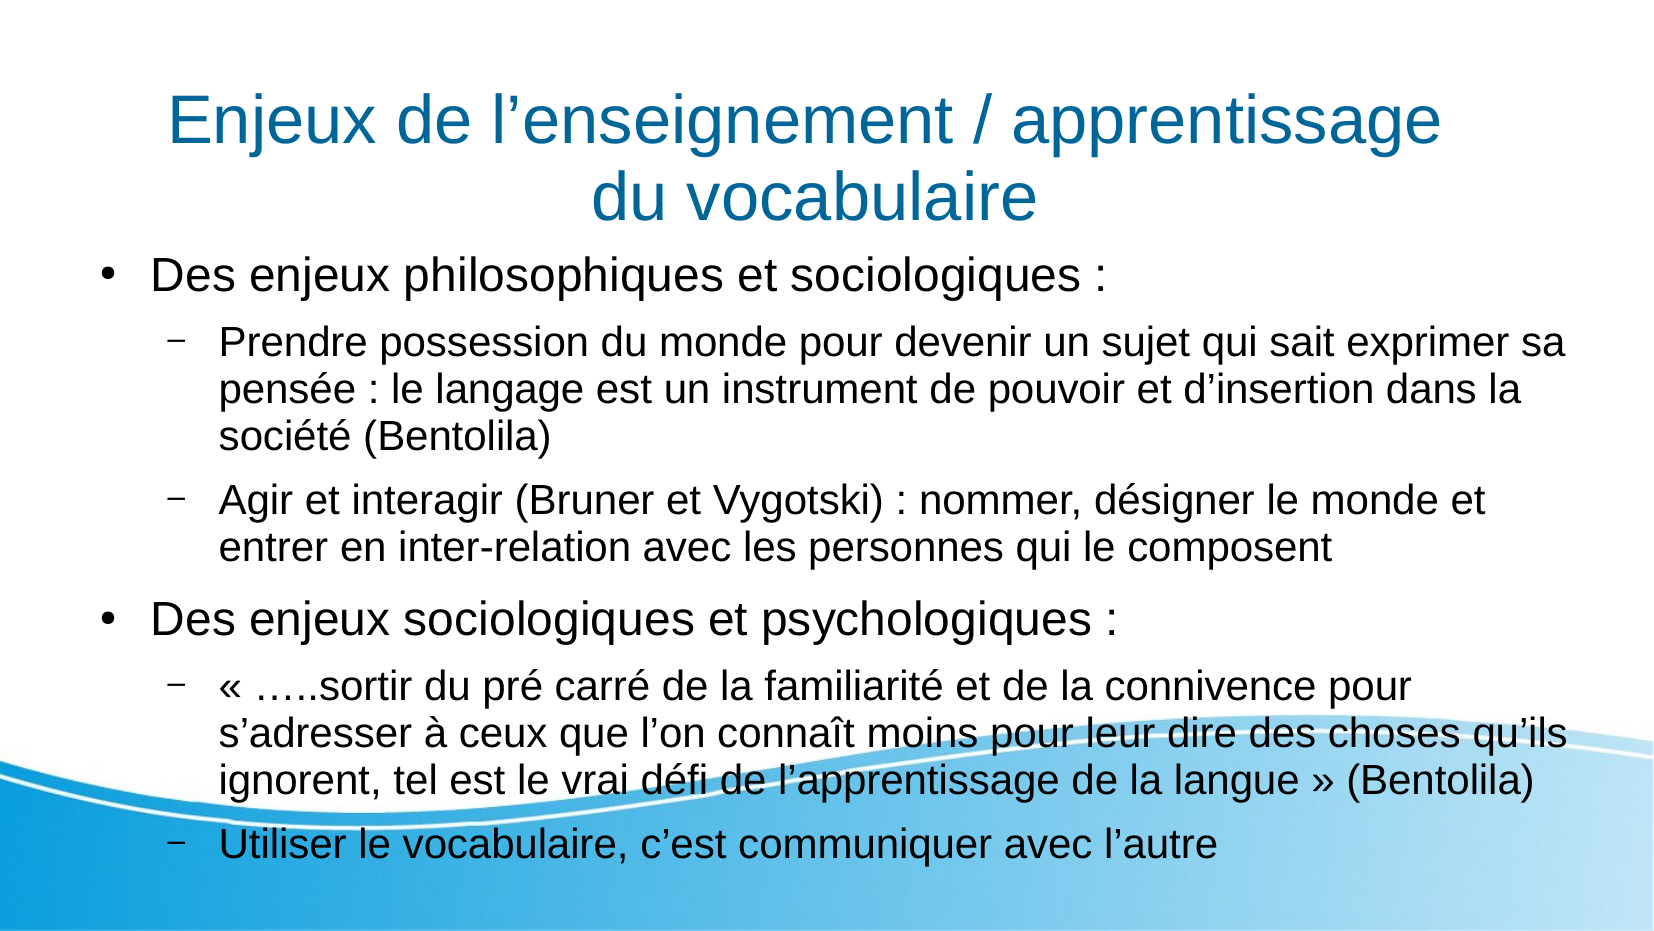

# Enjeux de l’enseignement / apprentissage du vocabulaire
Des enjeux philosophiques et sociologiques :
Prendre possession du monde pour devenir un sujet qui sait exprimer sa pensée : le langage est un instrument de pouvoir et d’insertion dans la société (Bentolila)
Agir et interagir (Bruner et Vygotski) : nommer, désigner le monde et entrer en inter-relation avec les personnes qui le composent
Des enjeux sociologiques et psychologiques :
« …..sortir du pré carré de la familiarité et de la connivence pour s’adresser à ceux que l’on connaît moins pour leur dire des choses qu’ils ignorent, tel est le vrai défi de l’apprentissage de la langue » (Bentolila)
Utiliser le vocabulaire, c’est communiquer avec l’autre